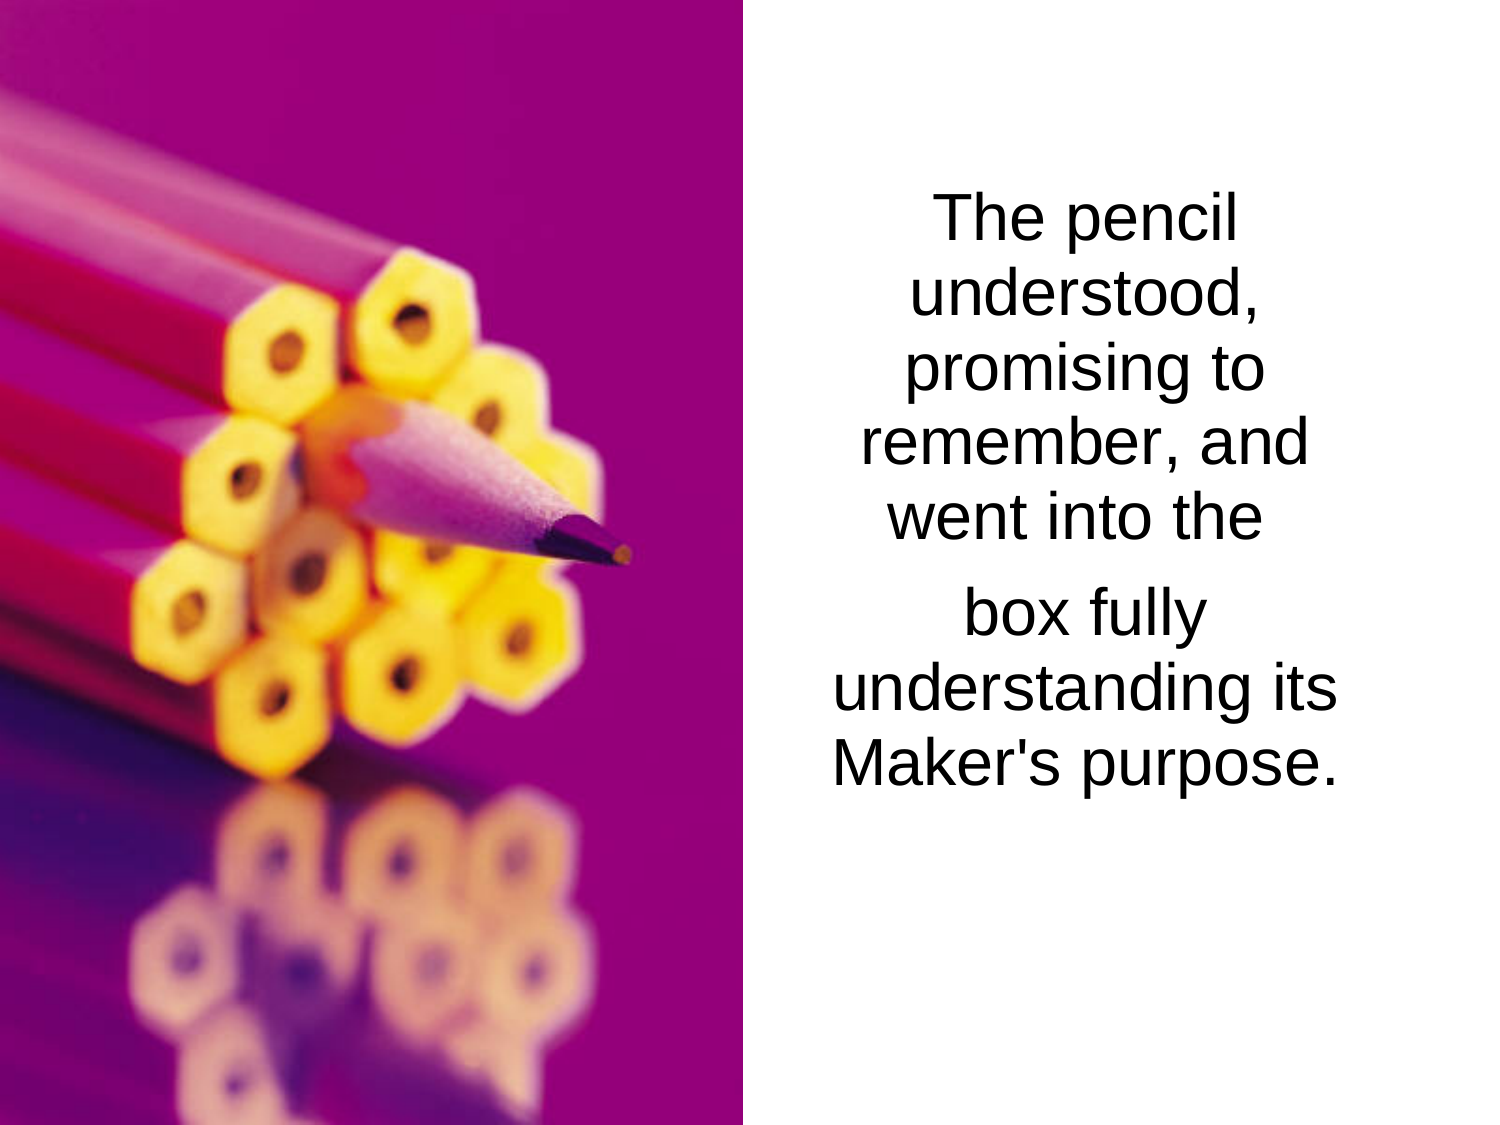

The pencil understood, promising to remember, and went into the
box fully understanding its Maker's purpose.